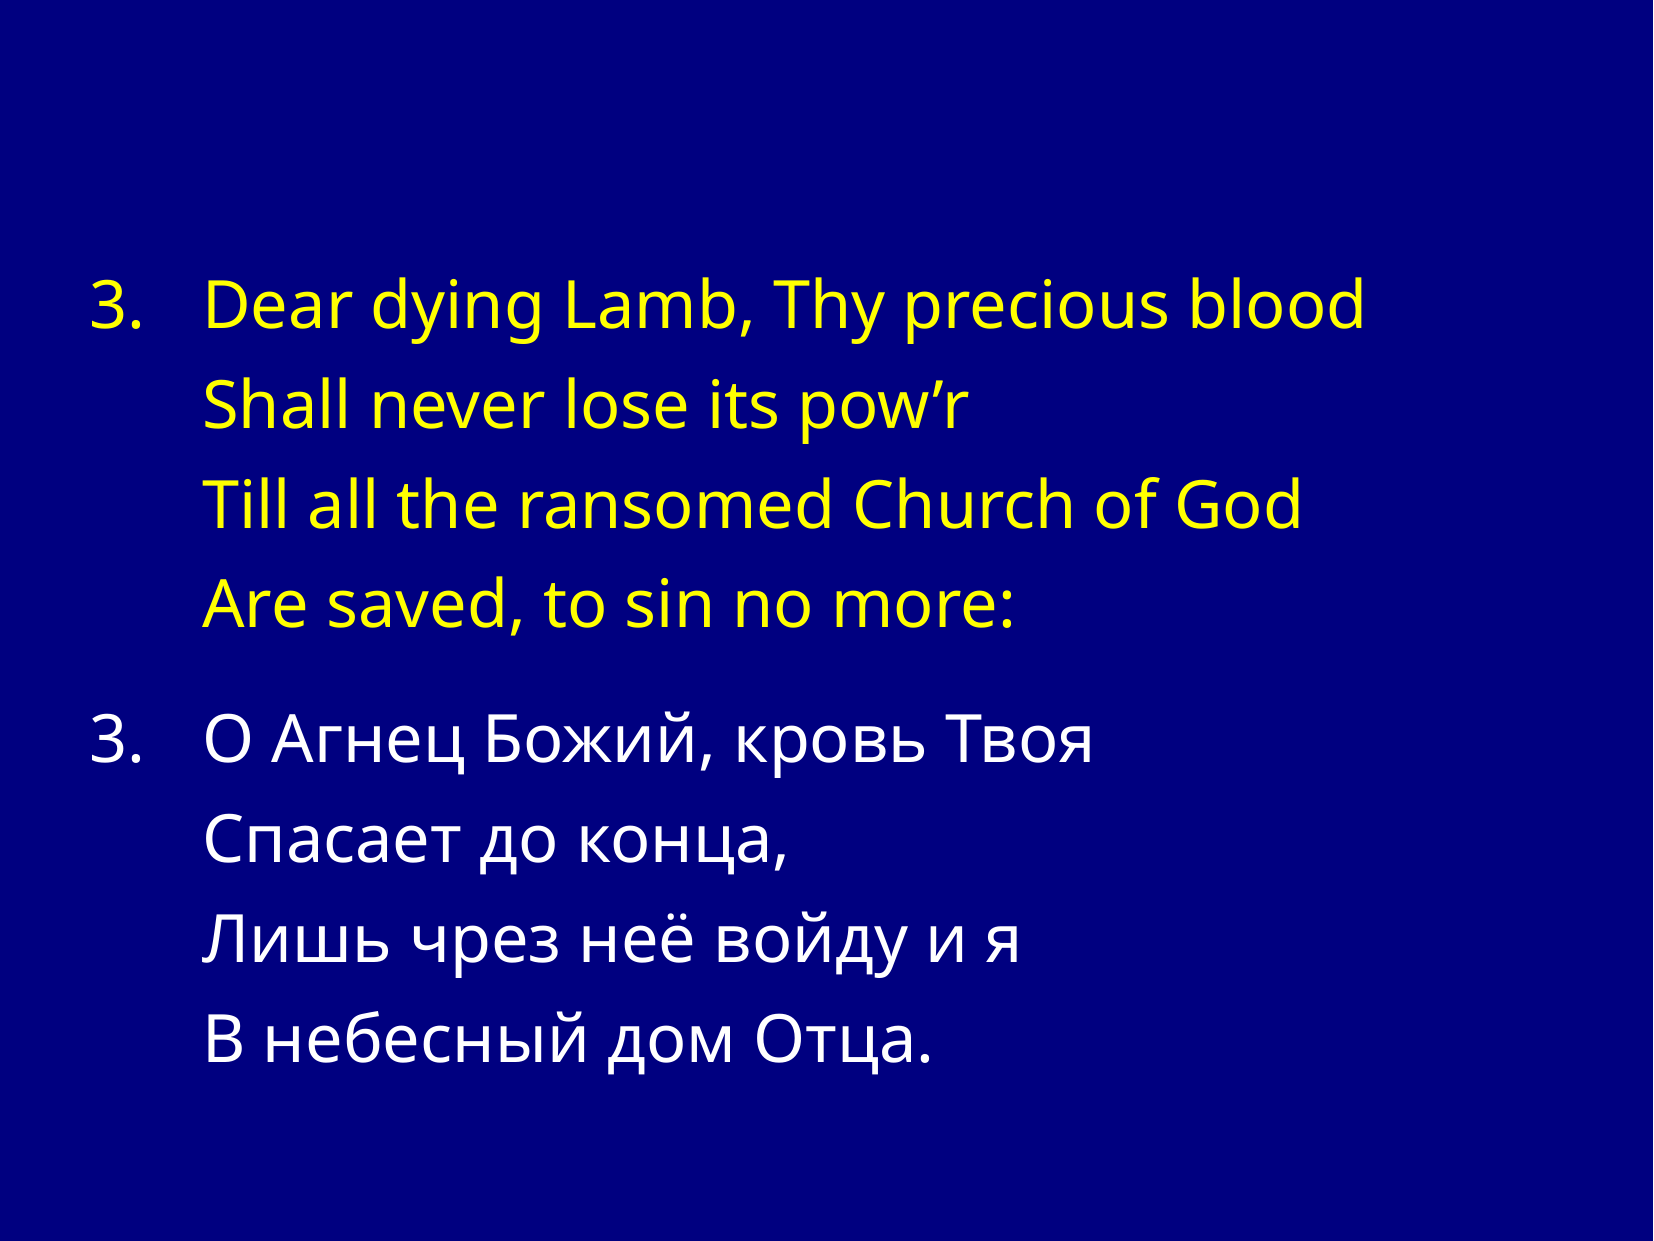

3.	Dear dying Lamb, Thy precious blood
	Shall never lose its pow’r
	Till all the ransomed Church of God
	Are saved, to sin no more:
3.	О Агнец Божий, кровь Твоя
	Спасает до конца,
	Лишь чрез неё войду и я
	В небесный дом Отца.